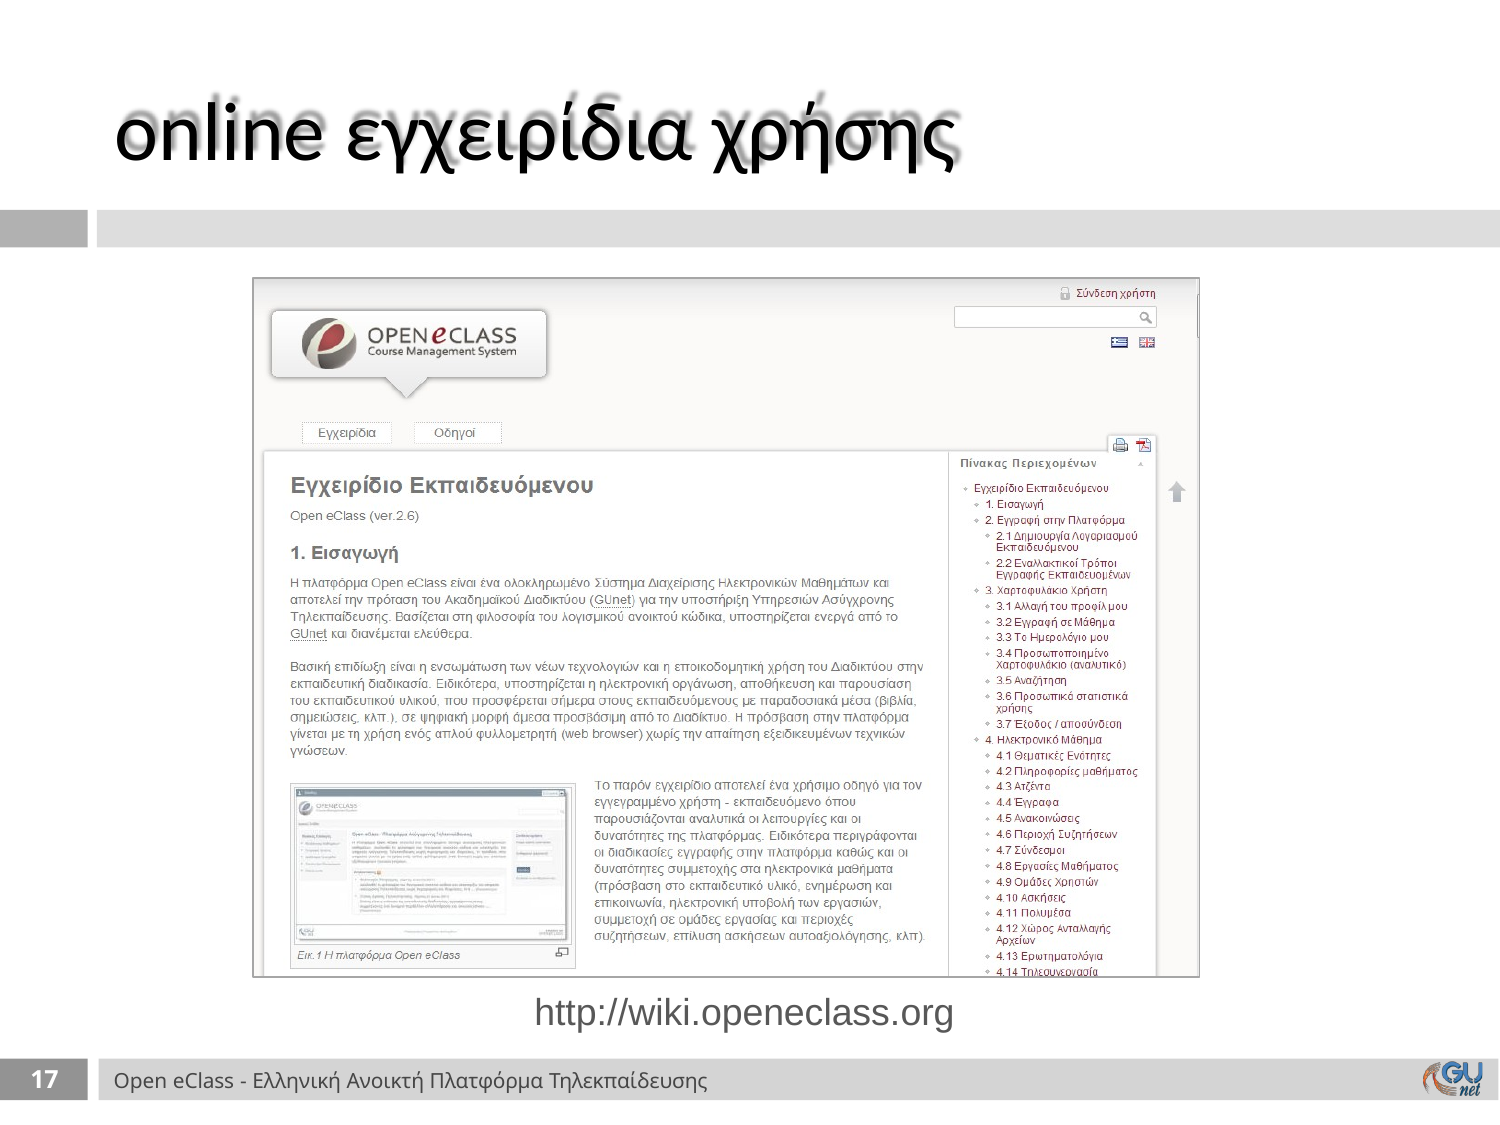

# online εγχειρίδια χρήσης
http://wiki.openeclass.org
17
Open eClass - Ελληνική Ανοικτή Πλατφόρμα Τηλεκπαίδευσης